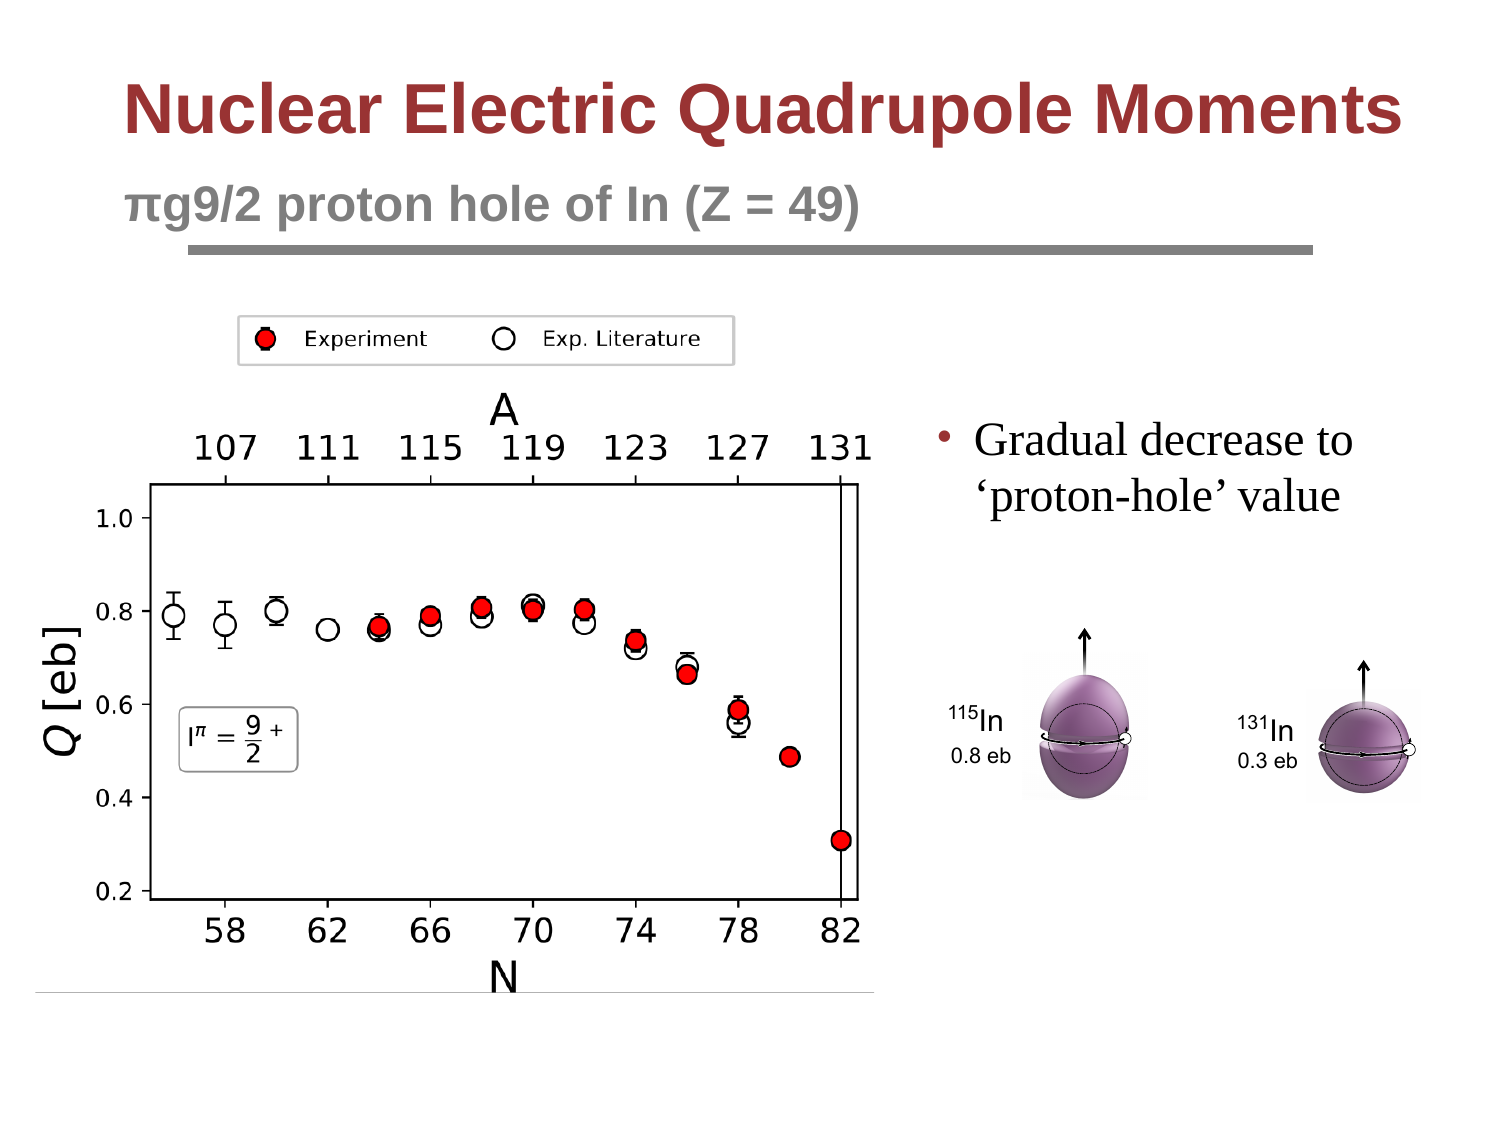

# Nuclear Electric Quadrupole Moments πg9/2 proton hole of In (Z = 49)
Gradual decrease to ‘proton-hole’ value